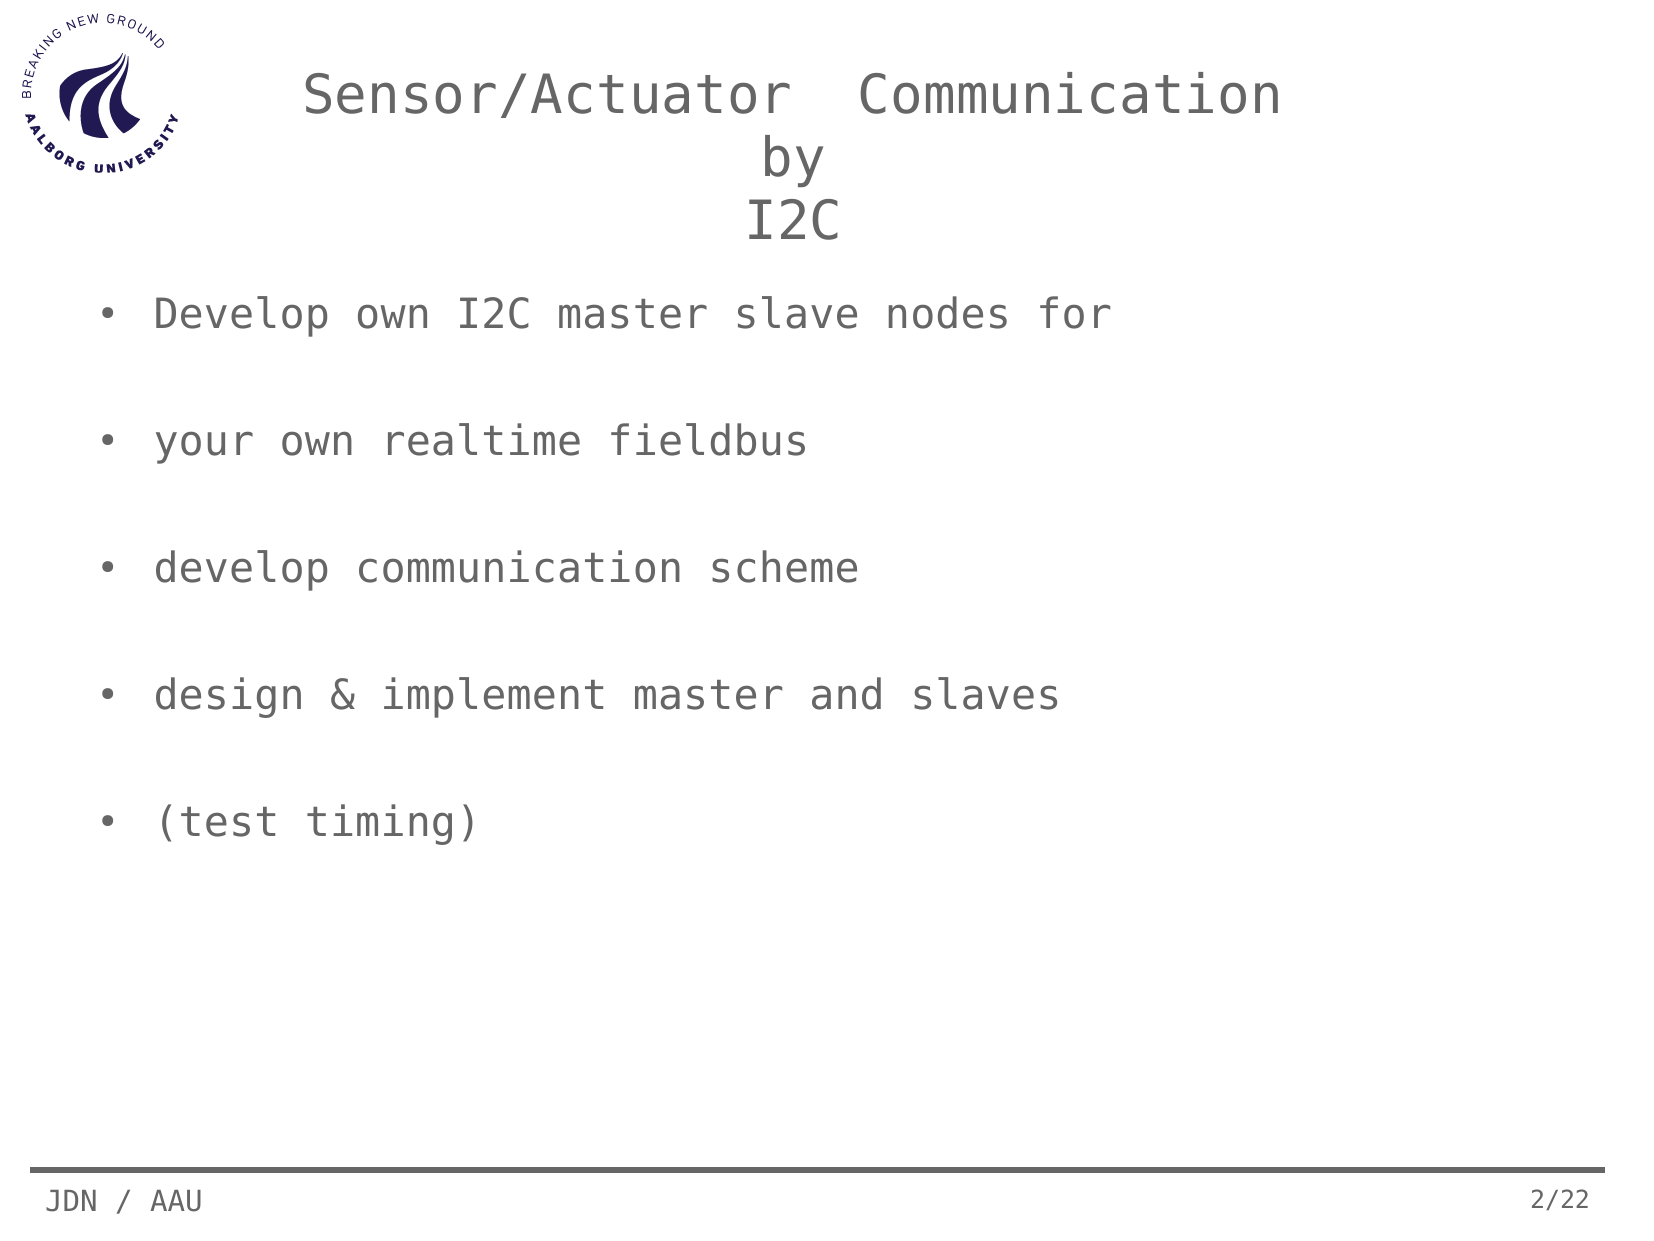

# Sensor/Actuator Communication by I2C
Develop own I2C master slave nodes for
your own realtime fieldbus
develop communication scheme
design & implement master and slaves
(test timing)